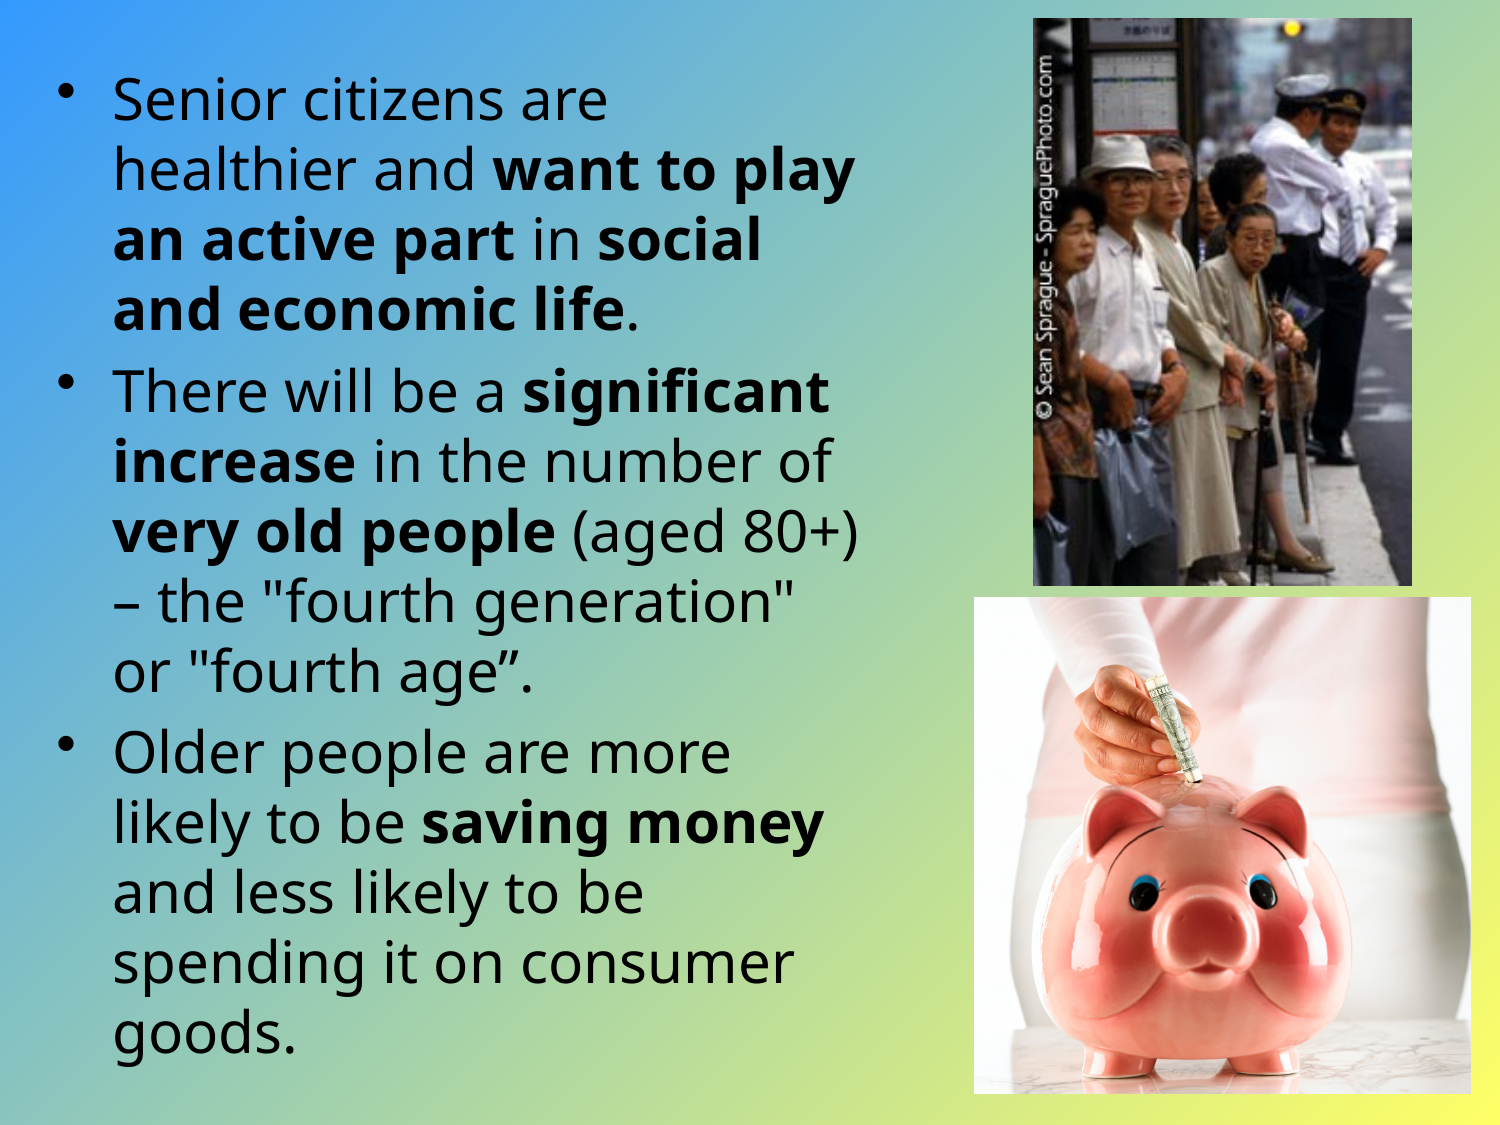

# Senior citizens are healthier and want to play an active part in social and economic life.
There will be a significant increase in the number of very old people (aged 80+) – the "fourth generation" or "fourth age”.
Older people are more likely to be saving money and less likely to be spending it on consumer goods.